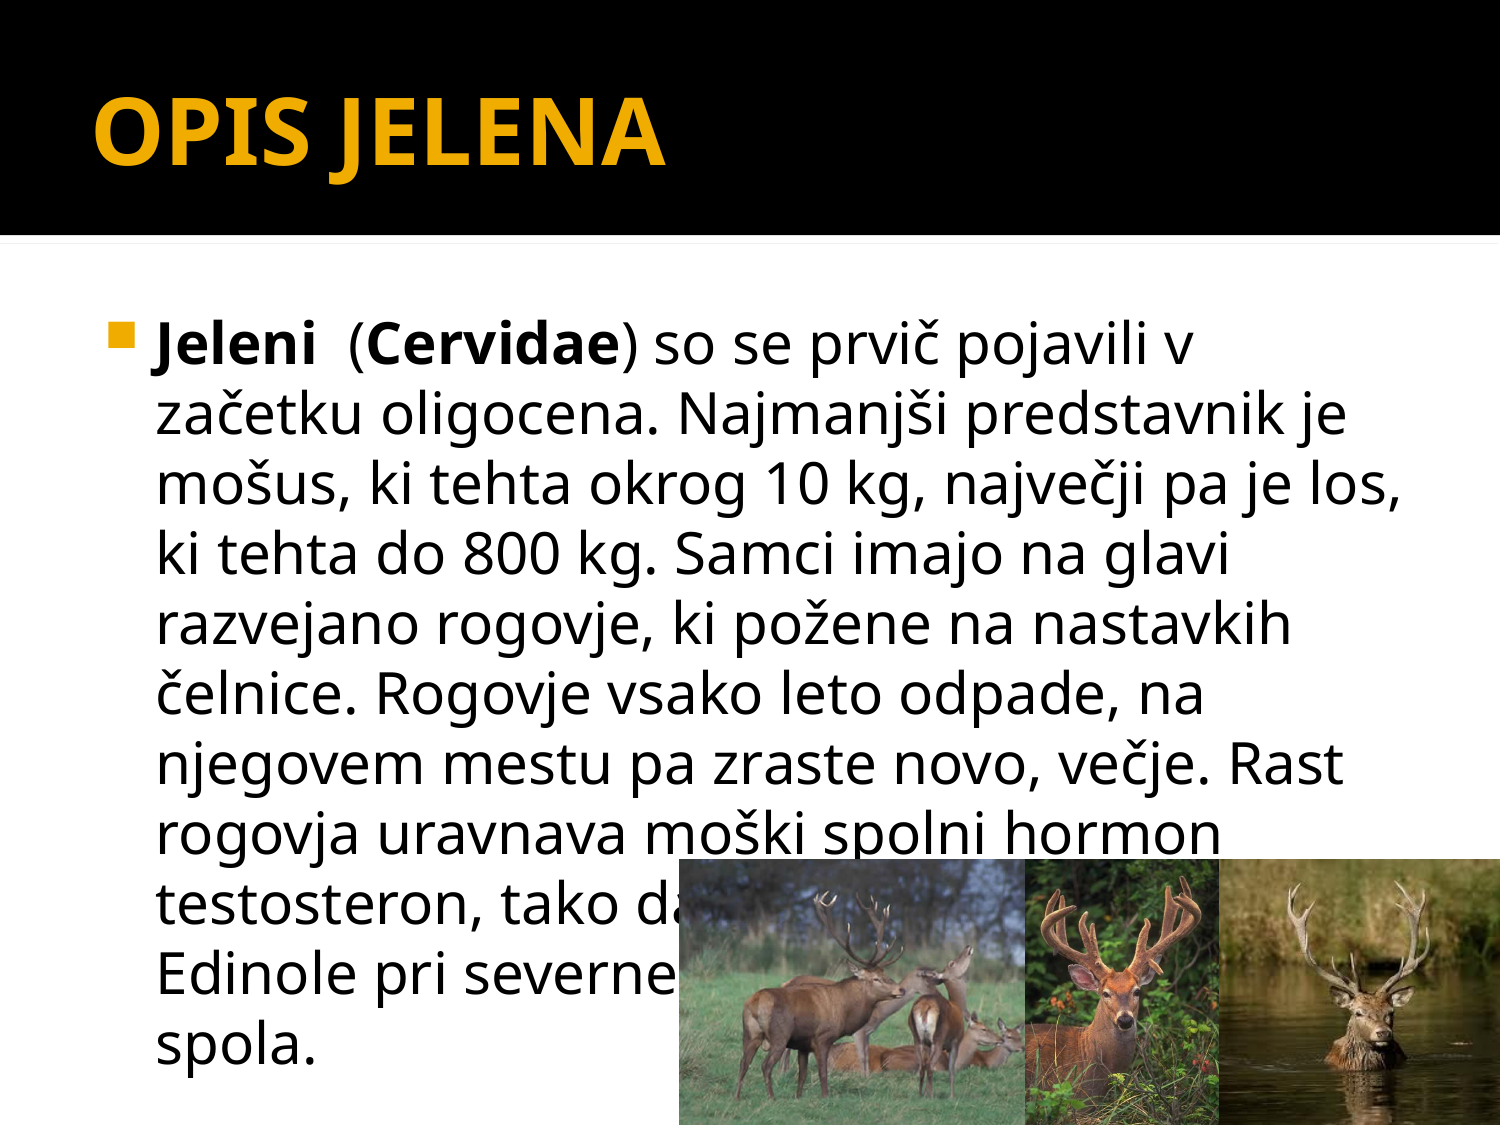

# OPIS JELENA
Jeleni (Cervidae) so se prvič pojavili v začetku oligocena. Najmanjši predstavnik je mošus, ki tehta okrog 10 kg, največji pa je los, ki tehta do 800 kg. Samci imajo na glavi razvejano rogovje, ki požene na nastavkih čelnice. Rogovje vsako leto odpade, na njegovem mestu pa zraste novo, večje. Rast rogovja uravnava moški spolni hormon testosteron, tako da so samice brez rogovja. Edinole pri severnem jelenu sta rogata oba spola.